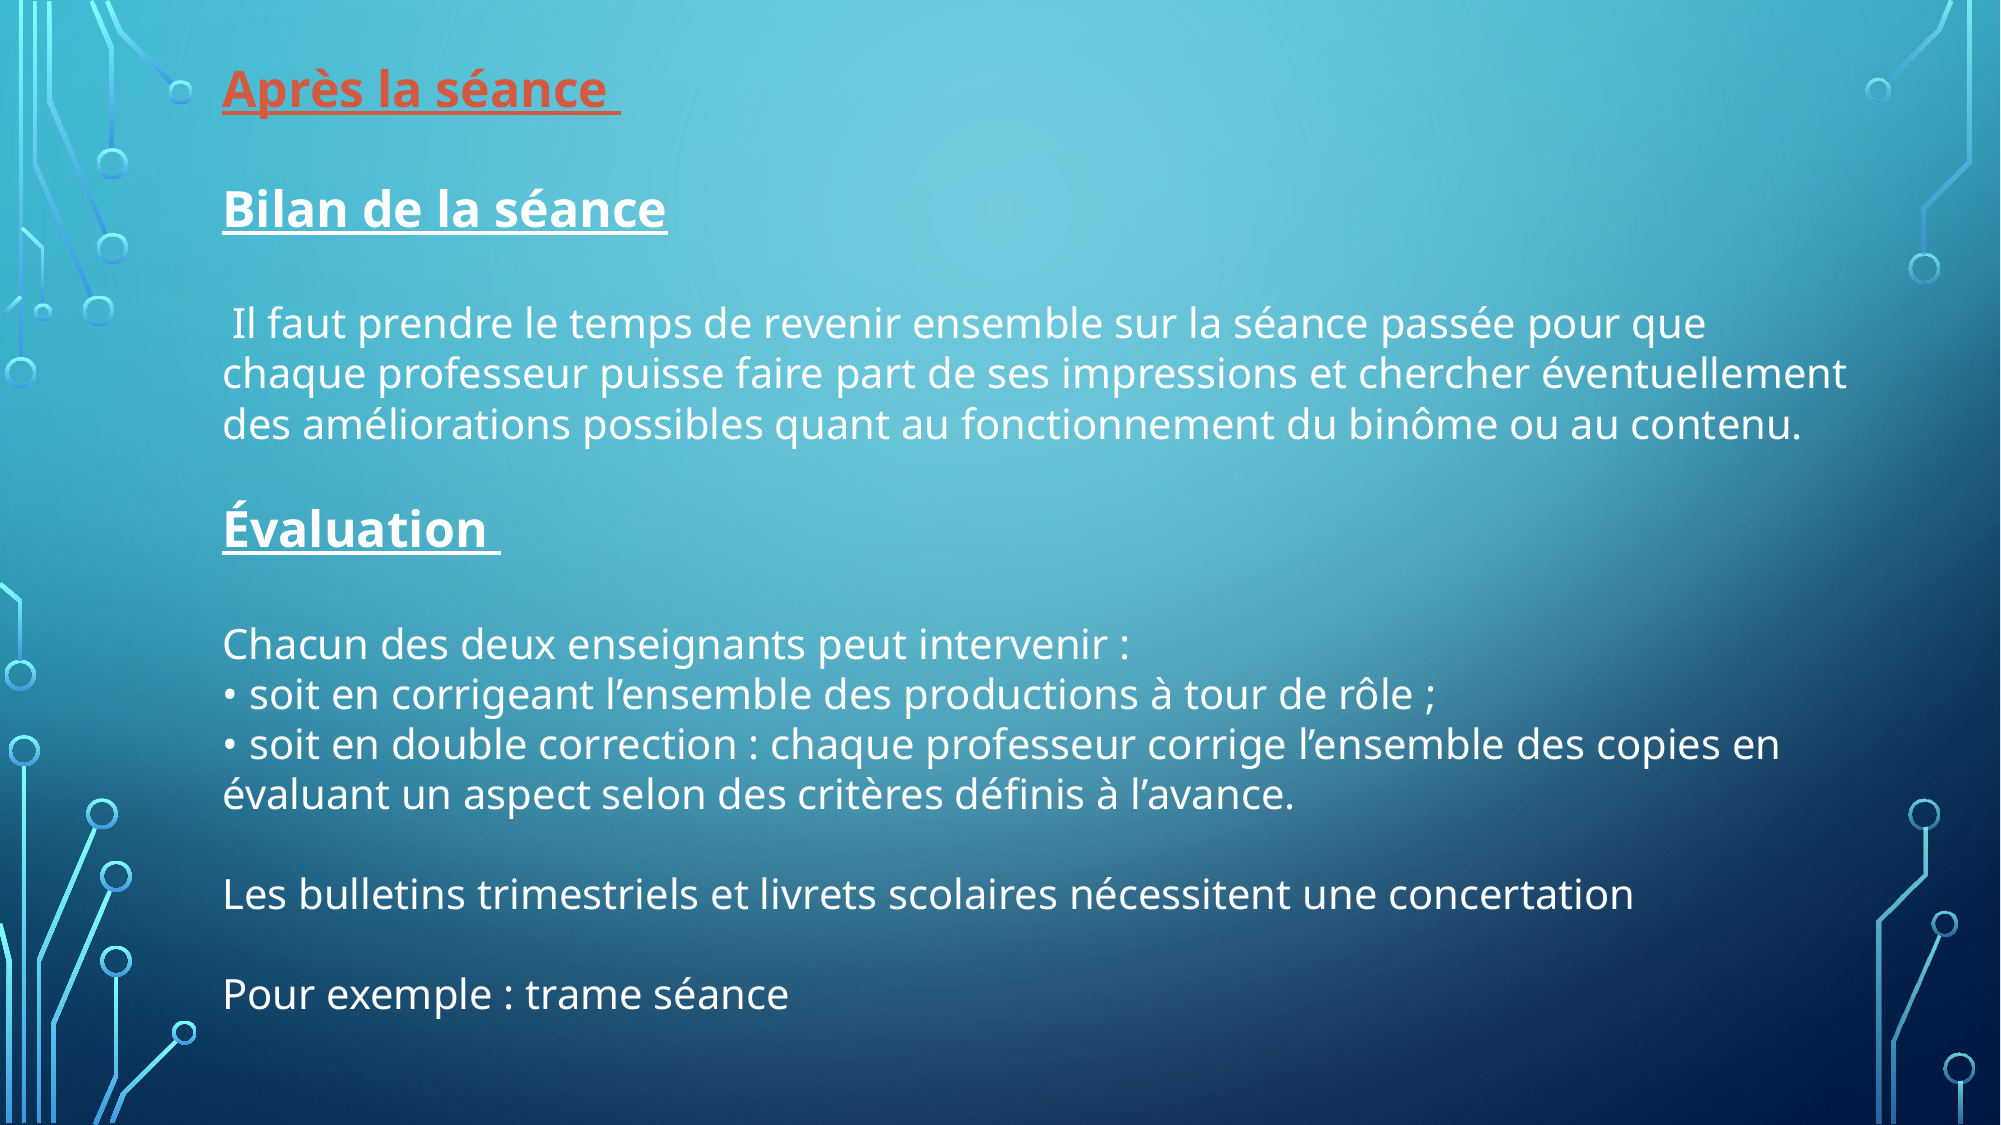

Après la séance
Bilan de la séance
 Il faut prendre le temps de revenir ensemble sur la séance passée pour que chaque professeur puisse faire part de ses impressions et chercher éventuellement des améliorations possibles quant au fonctionnement du binôme ou au contenu.
Évaluation
Chacun des deux enseignants peut intervenir :
• soit en corrigeant l’ensemble des productions à tour de rôle ;
• soit en double correction : chaque professeur corrige l’ensemble des copies en évaluant un aspect selon des critères définis à l’avance.
Les bulletins trimestriels et livrets scolaires nécessitent une concertation
Pour exemple : trame séance